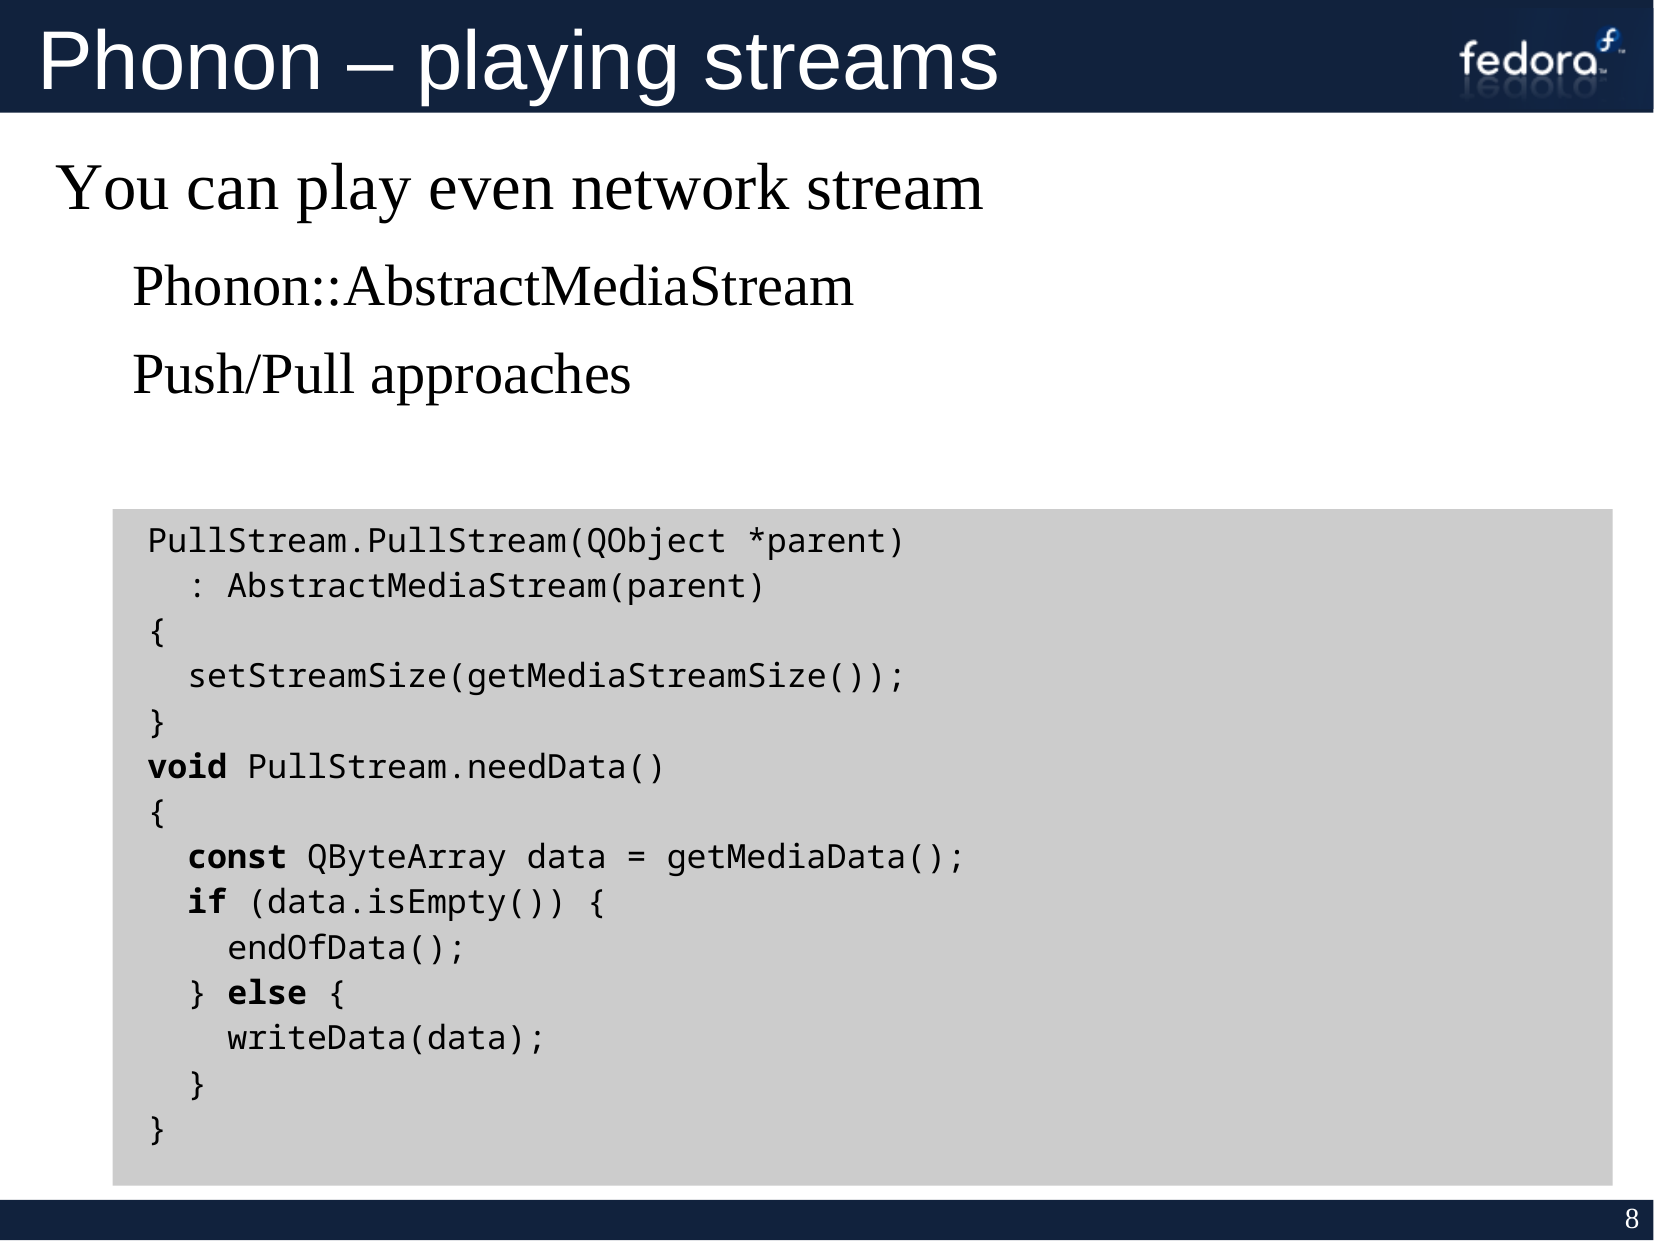

# Phonon – playing streams
You can play even network stream
Phonon::AbstractMediaStream
Push/Pull approaches
 PullStream.PullStream(QObject *parent)
 : AbstractMediaStream(parent)
 {
 setStreamSize(getMediaStreamSize());
 }
 void PullStream.needData()
 {
 const QByteArray data = getMediaData();
 if (data.isEmpty()) {
 endOfData();
 } else {
 writeData(data);
 }
 }